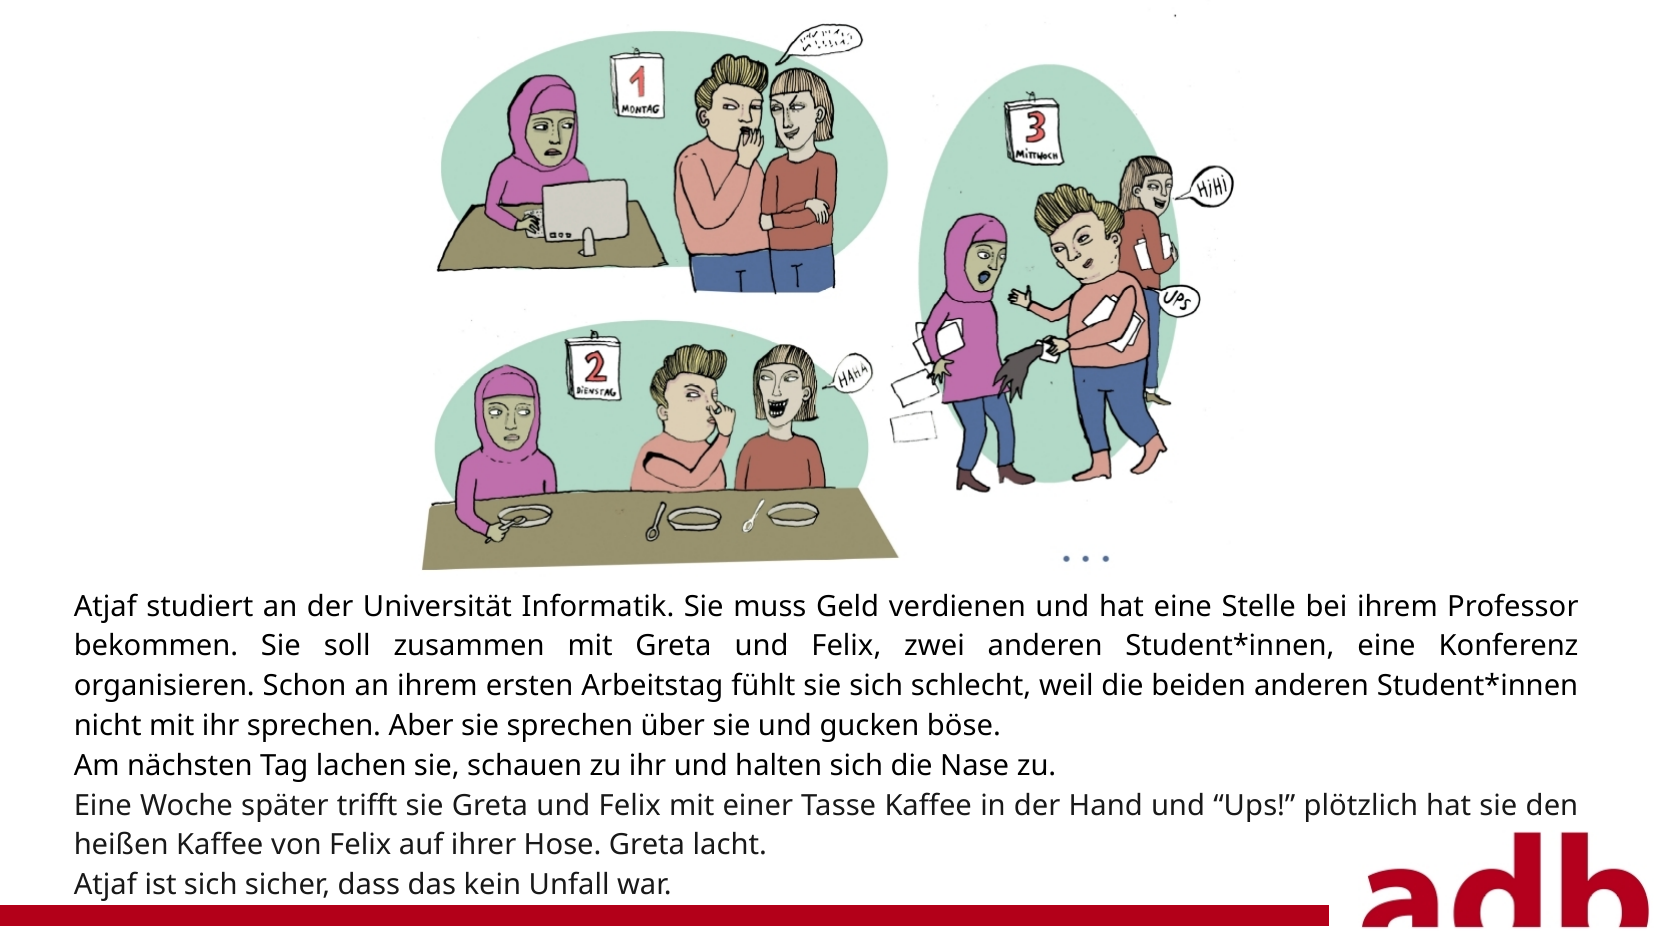

Atjaf studiert an der Universität Informatik. Sie muss Geld verdienen und hat eine Stelle bei ihrem Professor bekommen. Sie soll zusammen mit Greta und Felix, zwei anderen Student*innen, eine Konferenz organisieren. Schon an ihrem ersten Arbeitstag fühlt sie sich schlecht, weil die beiden anderen Student*innen nicht mit ihr sprechen. Aber sie sprechen über sie und gucken böse.
Am nächsten Tag lachen sie, schauen zu ihr und halten sich die Nase zu.
Eine Woche später trifft sie Greta und Felix mit einer Tasse Kaffee in der Hand und “Ups!” plötzlich hat sie den heißen Kaffee von Felix auf ihrer Hose. Greta lacht.
Atjaf ist sich sicher, dass das kein Unfall war.